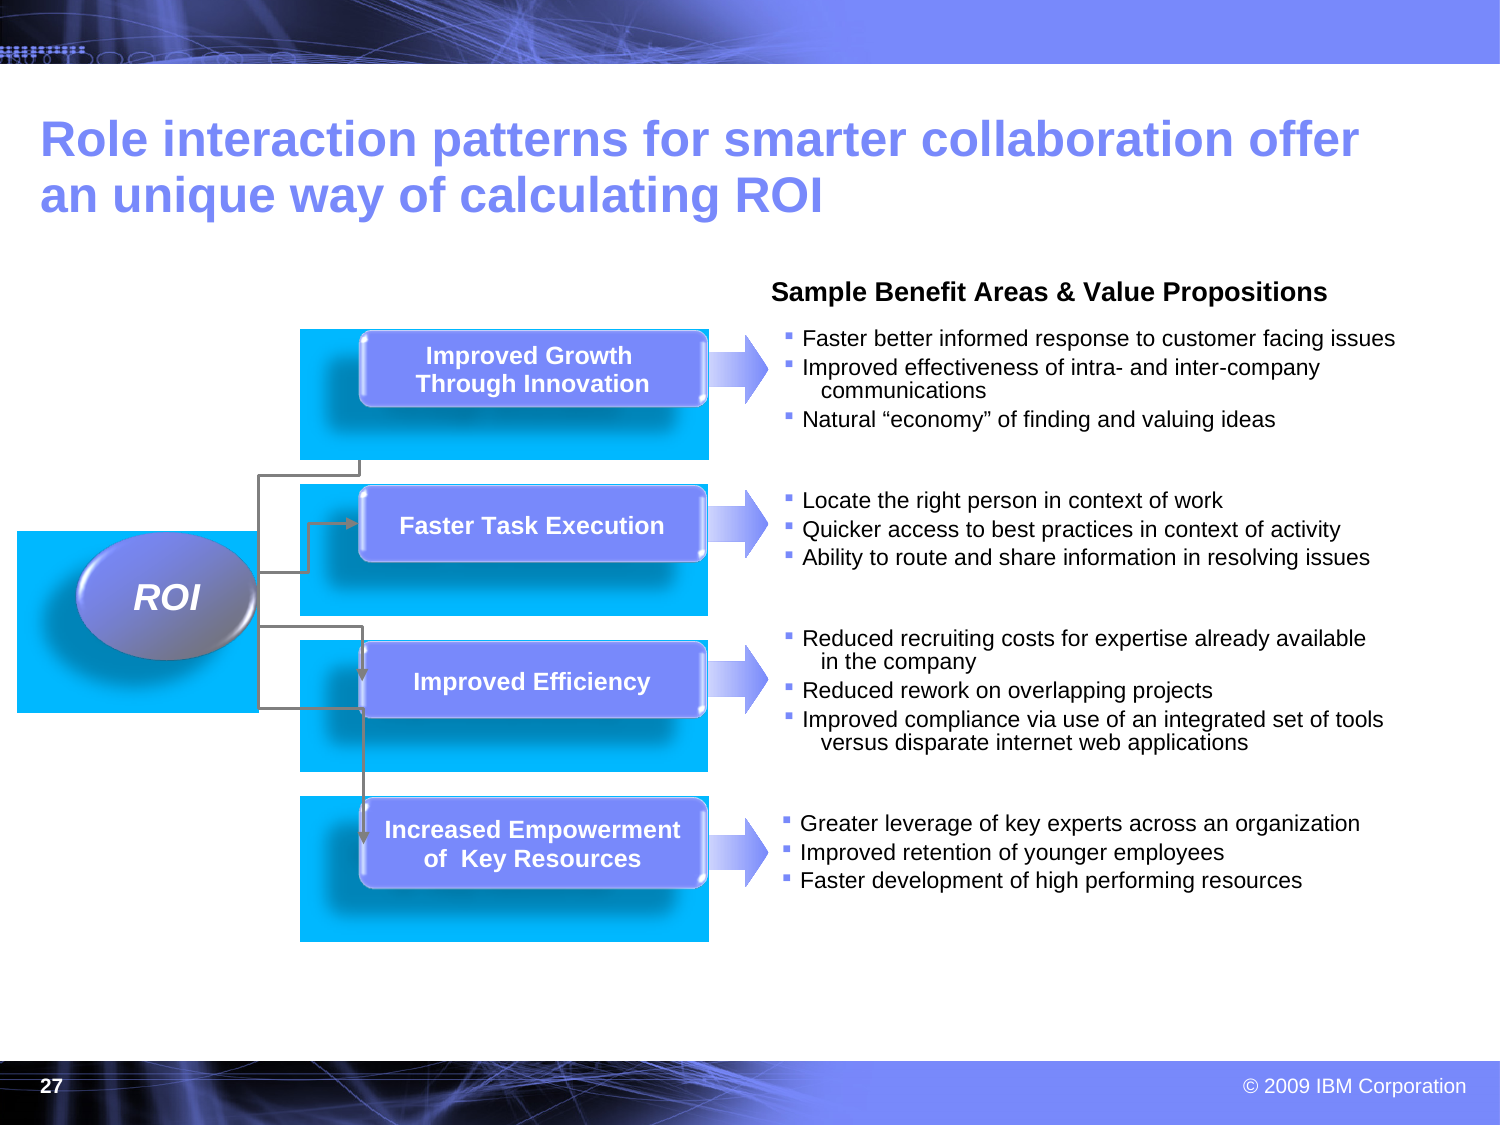

# Role interaction patterns for smarter collaboration offer an unique way of calculating ROI
Sample Benefit Areas & Value Propositions
Faster better informed response to customer facing issues
Improved effectiveness of intra- and inter-company communications
Natural “economy” of finding and valuing ideas
Improved Growth
Through Innovation
Locate the right person in context of work
Quicker access to best practices in context of activity
Ability to route and share information in resolving issues
Faster Task Execution
ROI
Reduced recruiting costs for expertise already available in the company
Reduced rework on overlapping projects
Improved compliance via use of an integrated set of tools versus disparate internet web applications
Improved Efficiency
Increased Empowerment of Key Resources
Greater leverage of key experts across an organization
Improved retention of younger employees
Faster development of high performing resources
27